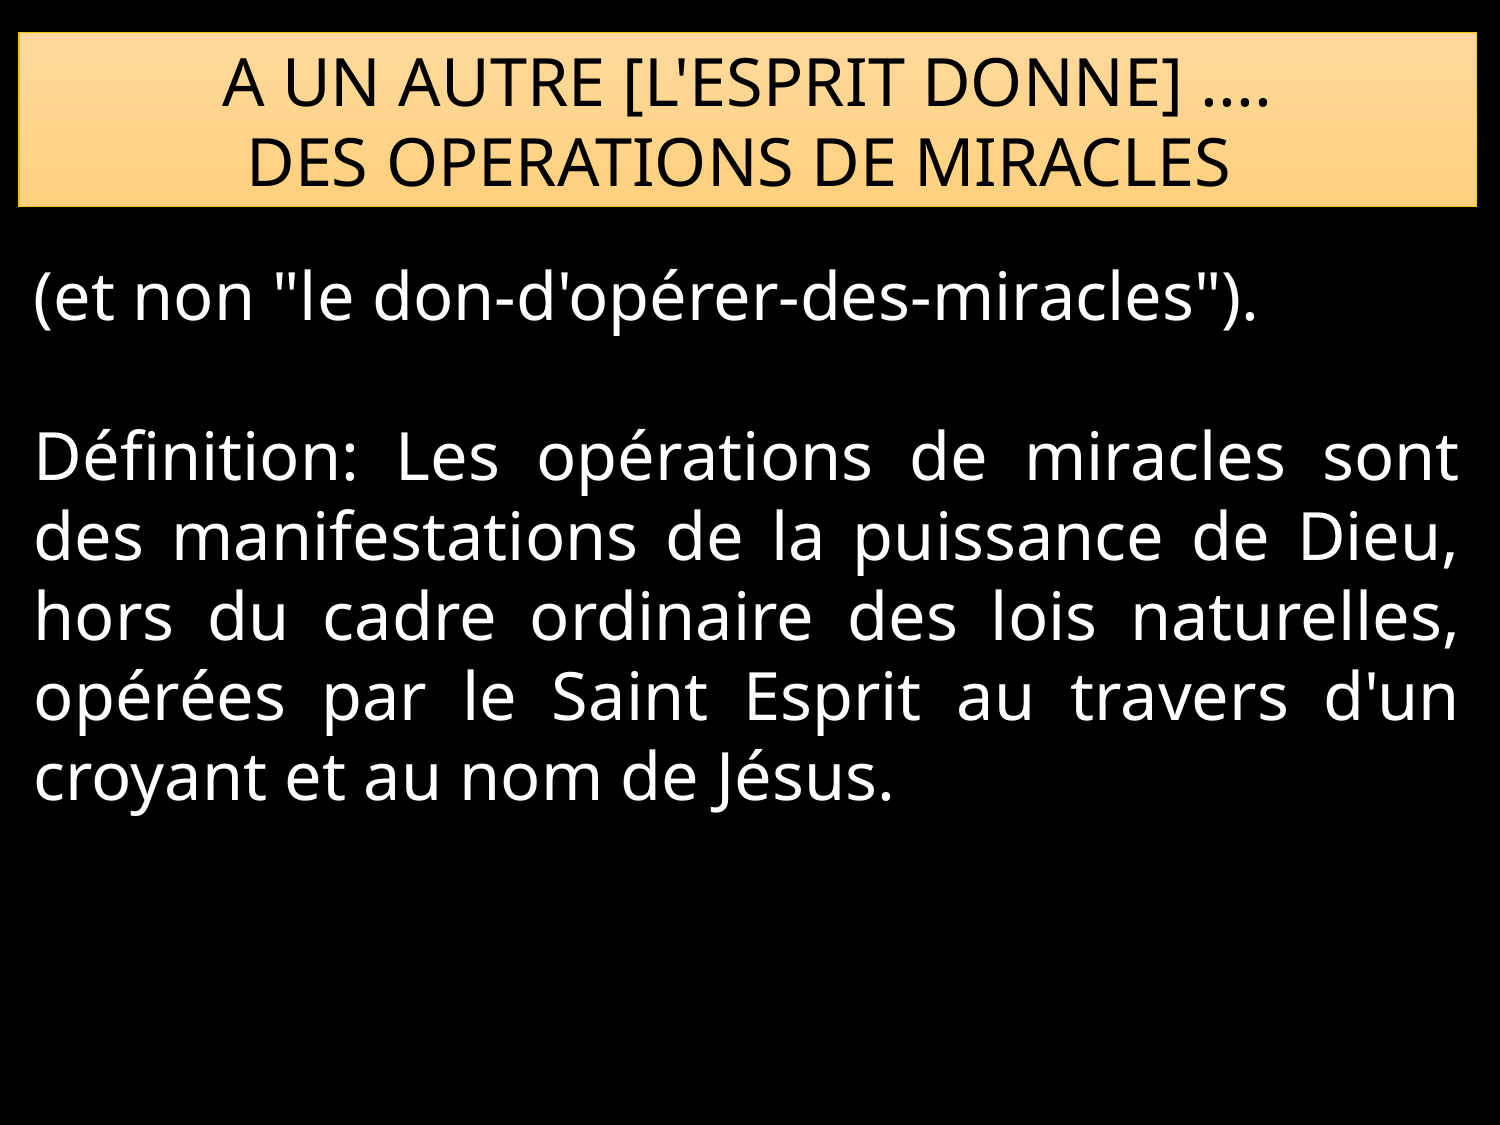

A UN AUTRE [L'ESPRIT DONNE] ....
DES OPERATIONS DE MIRACLES
(et non "le don-d'opérer-des-miracles").
Définition: Les opérations de miracles sont des manifestations de la puissance de Dieu, hors du cadre ordinaire des lois naturelles, opérées par le Saint Esprit au travers d'un croyant et au nom de Jésus.